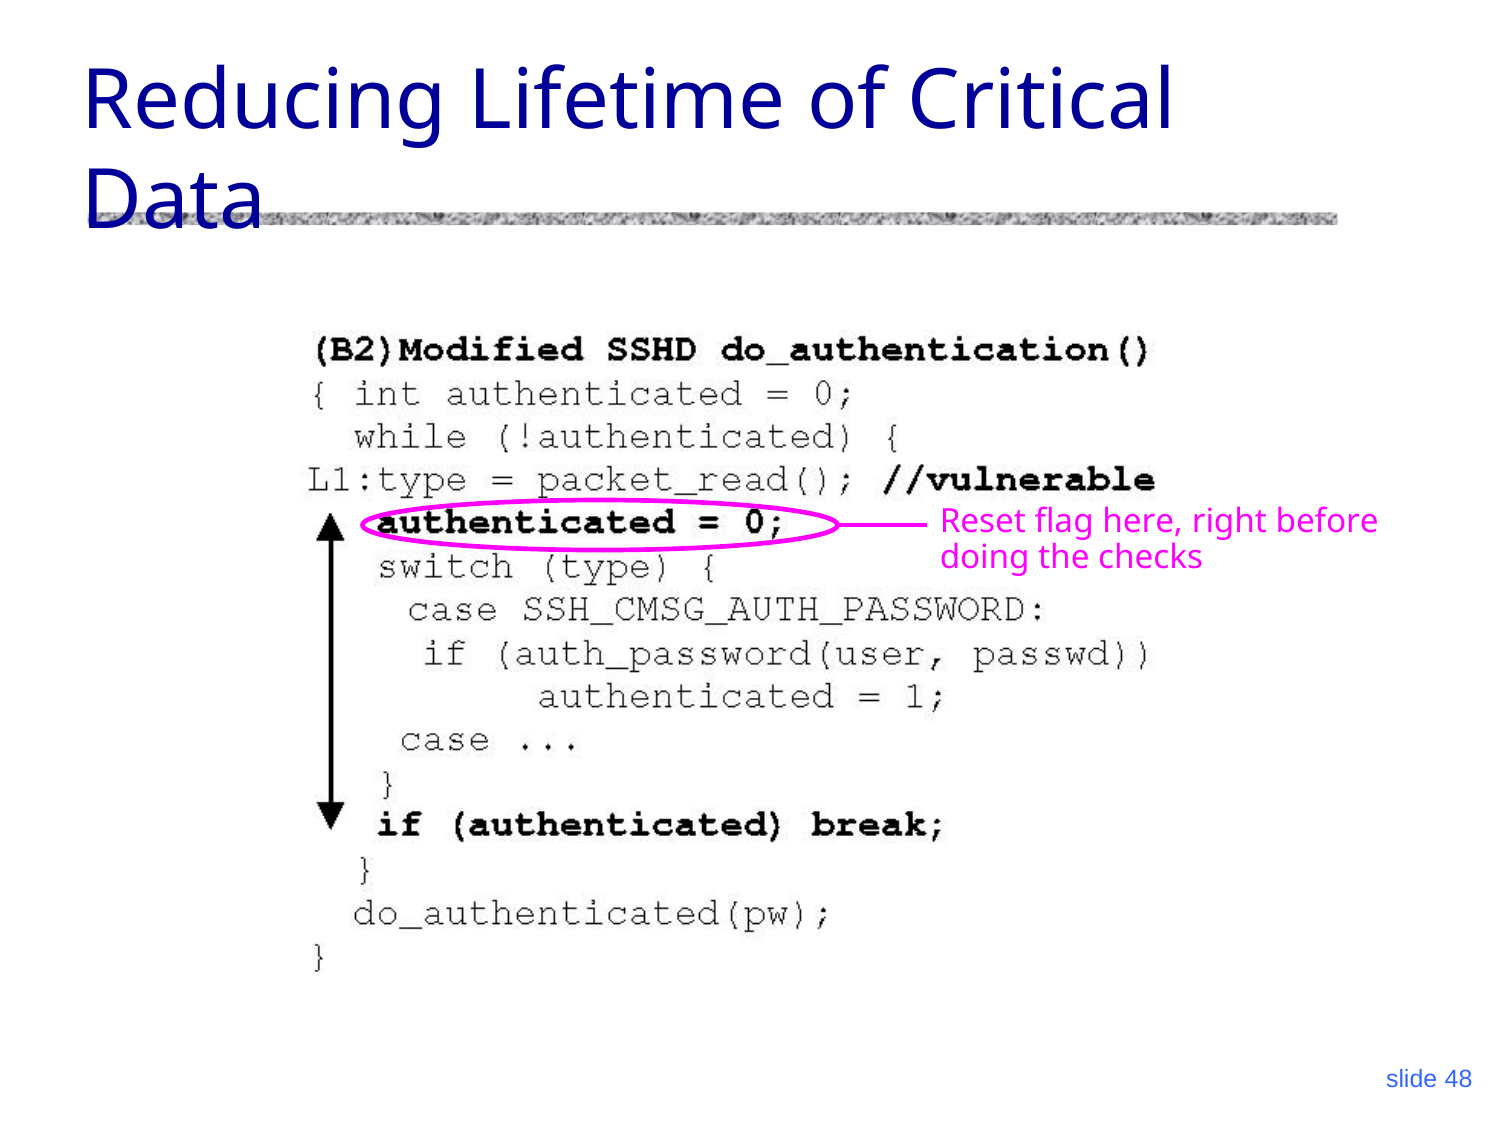

# Reducing Lifetime of Critical Data
Reset flag here, right before
doing the checks
slide